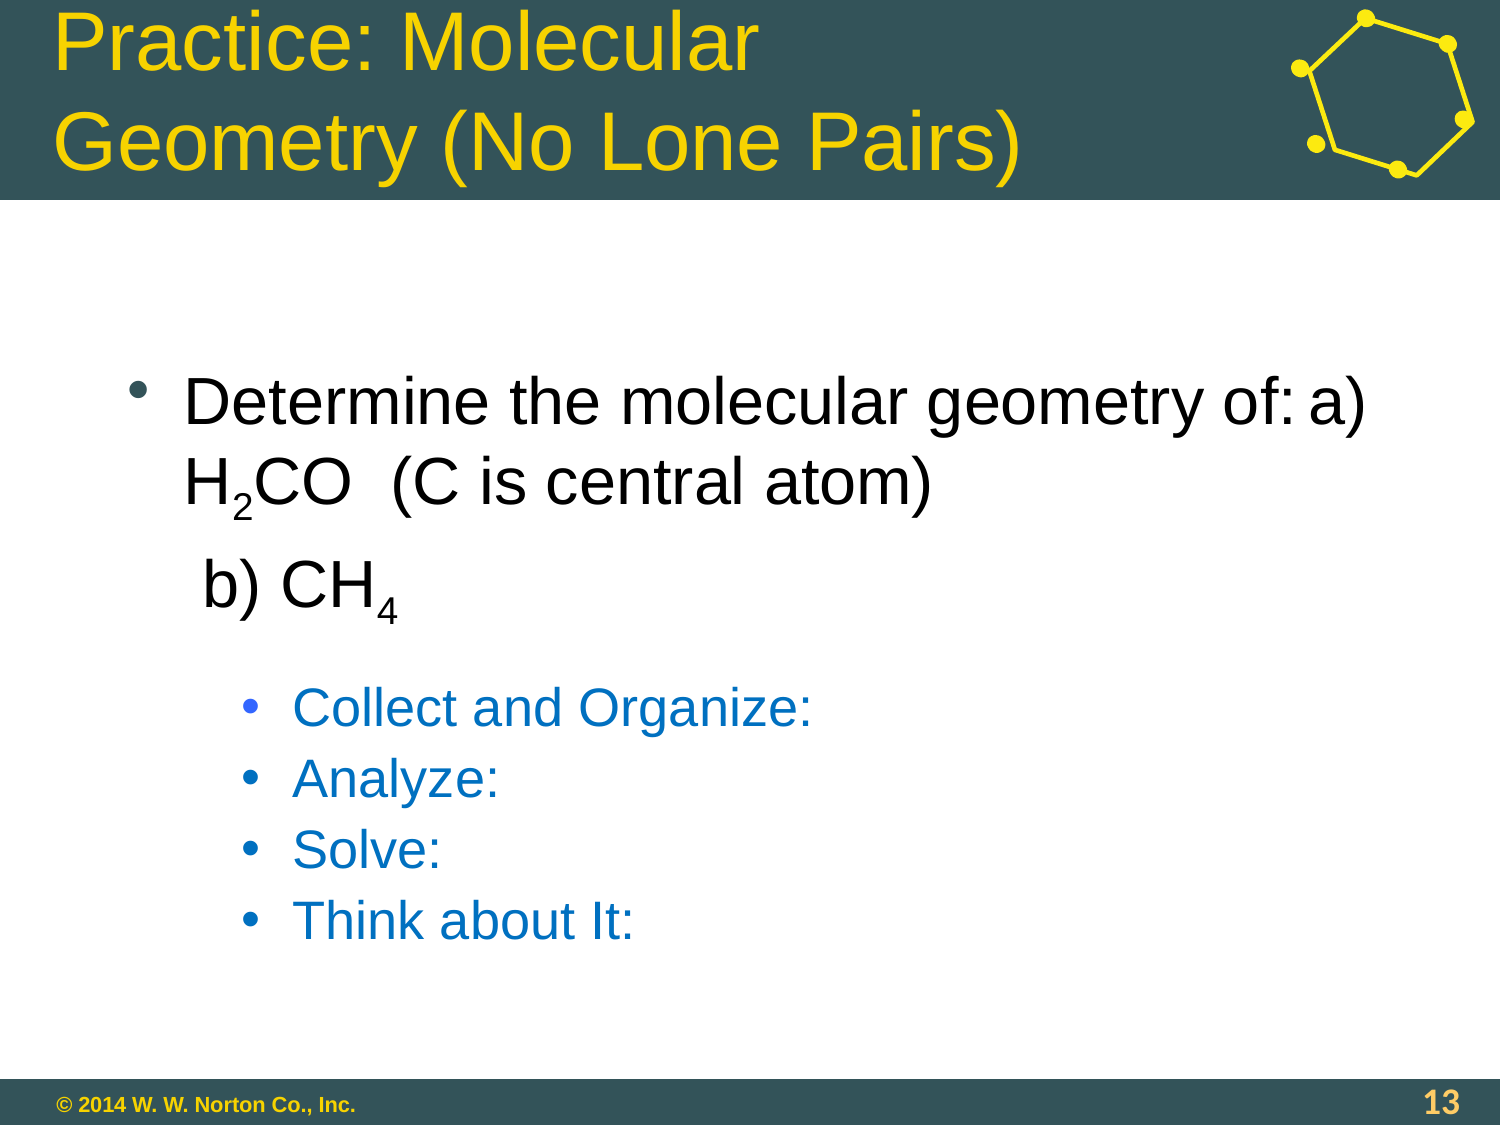

Practice: Molecular Geometry (No Lone Pairs)
# Determine the molecular geometry of:	a) H2CO (C is central atom)
	b) CH4
 Collect and Organize:
 Analyze:
 Solve:
 Think about It: